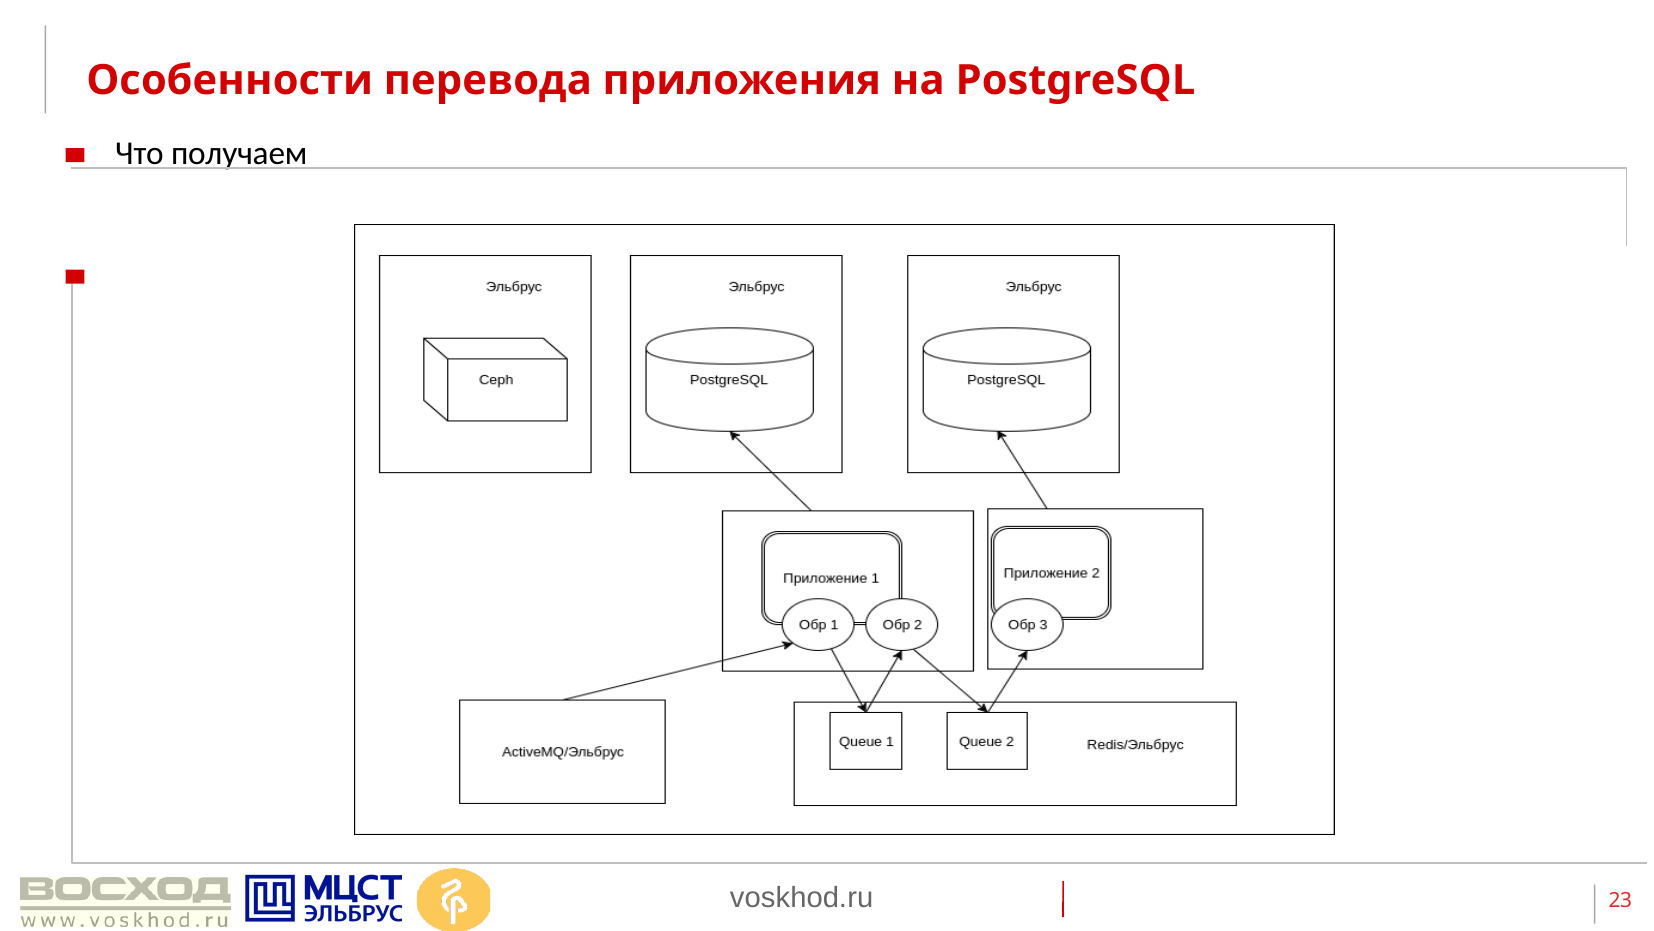

# Особенности перевода приложения на PostgreSQL
Что получаем